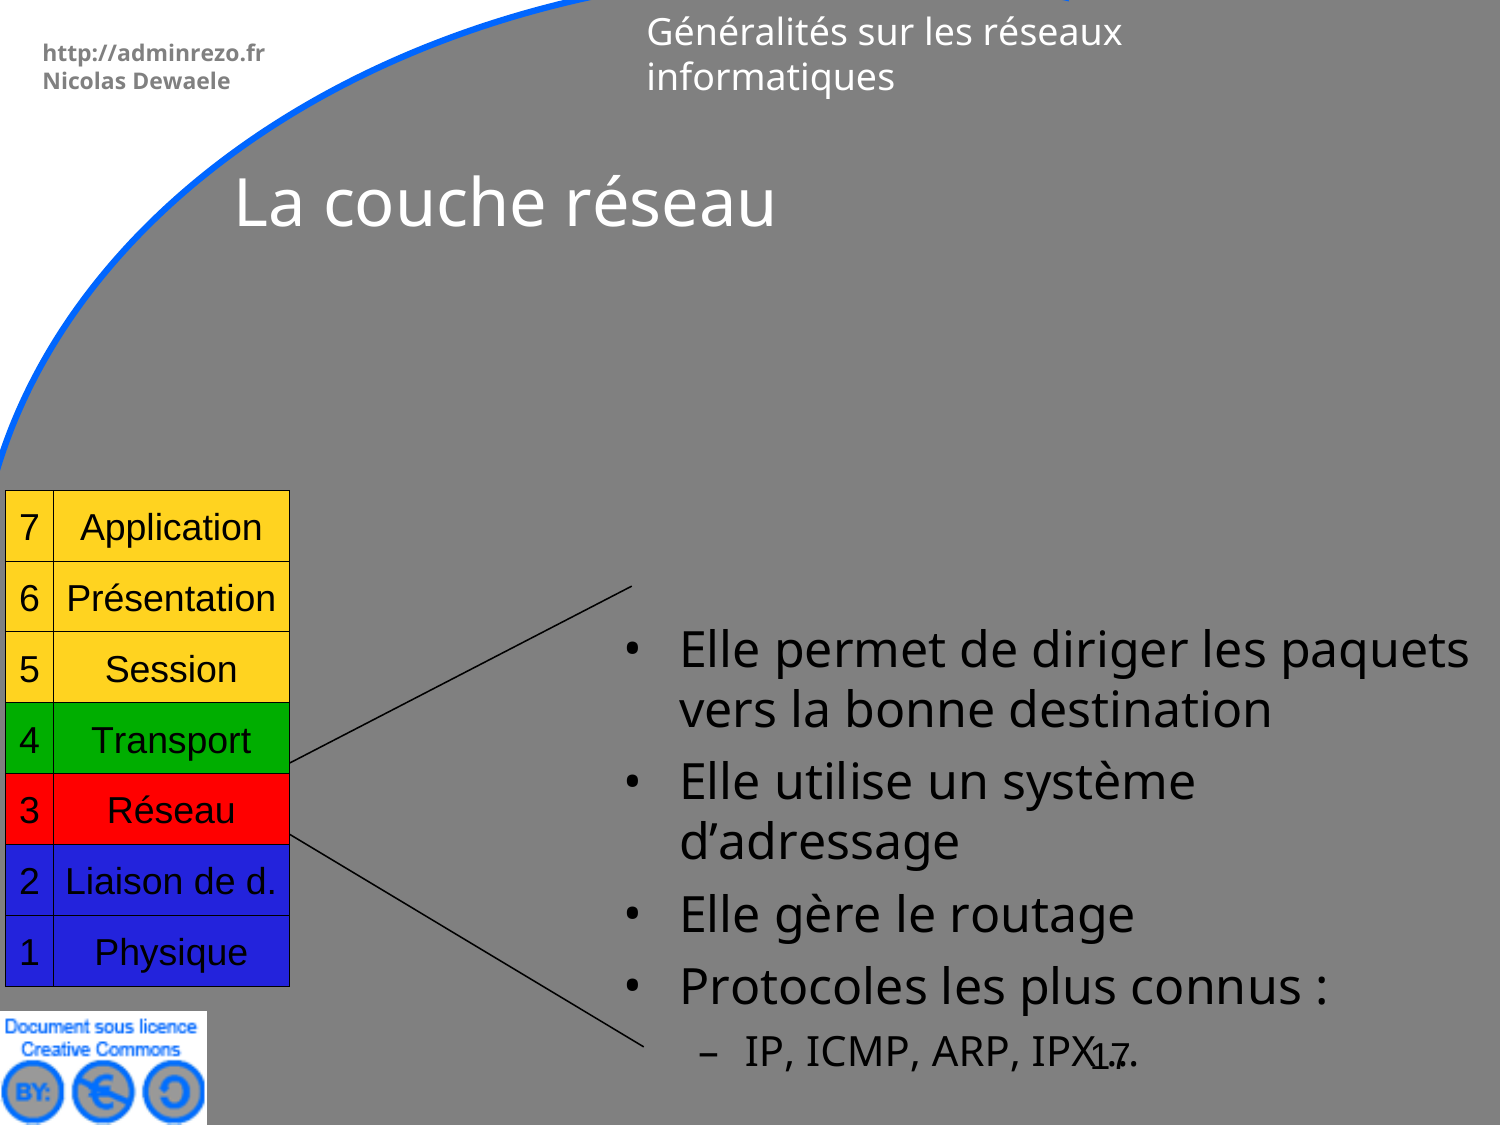

# La couche réseau
7
Application
6
Présentation
5
Session
4
Transport
3
Réseau
2
Liaison de d.
1
Physique
Elle permet de diriger les paquets vers la bonne destination
Elle utilise un système d’adressage
Elle gère le routage
Protocoles les plus connus :
IP, ICMP, ARP, IPX …
17